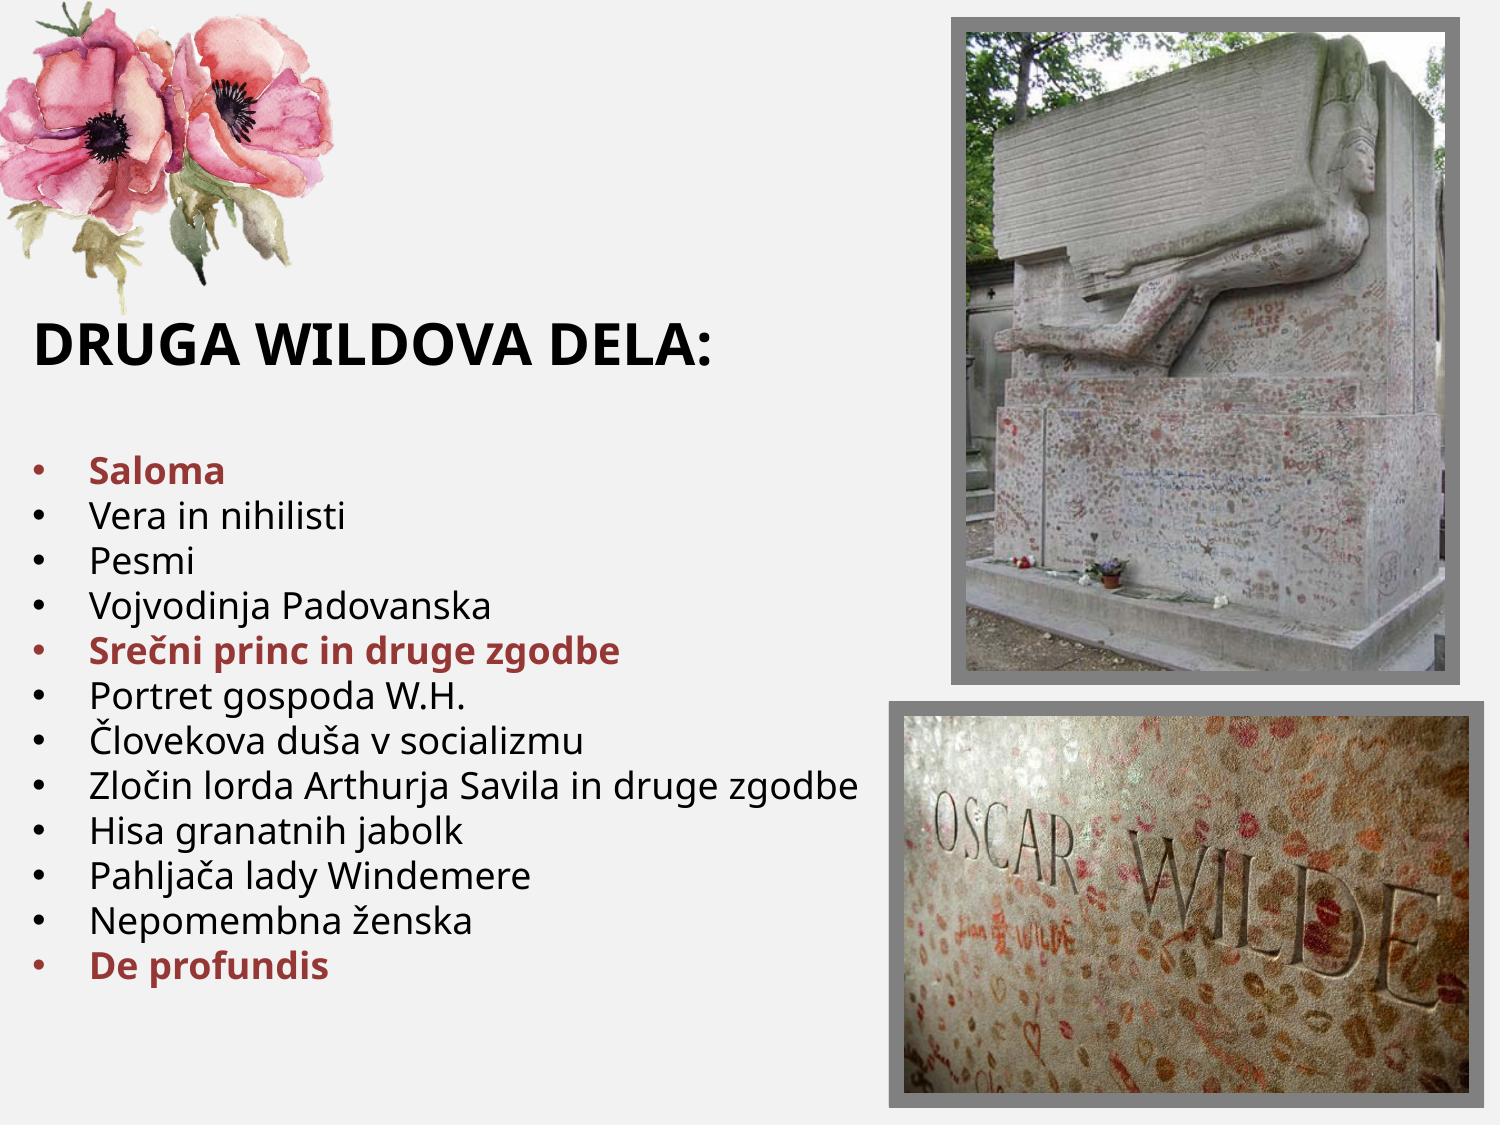

DRUGA WILDOVA DELA:
Saloma
Vera in nihilisti
Pesmi
Vojvodinja Padovanska
Srečni princ in druge zgodbe
Portret gospoda W.H.
Človekova duša v socializmu
Zločin lorda Arthurja Savila in druge zgodbe
Hisa granatnih jabolk
Pahljača lady Windemere
Nepomembna ženska
De profundis